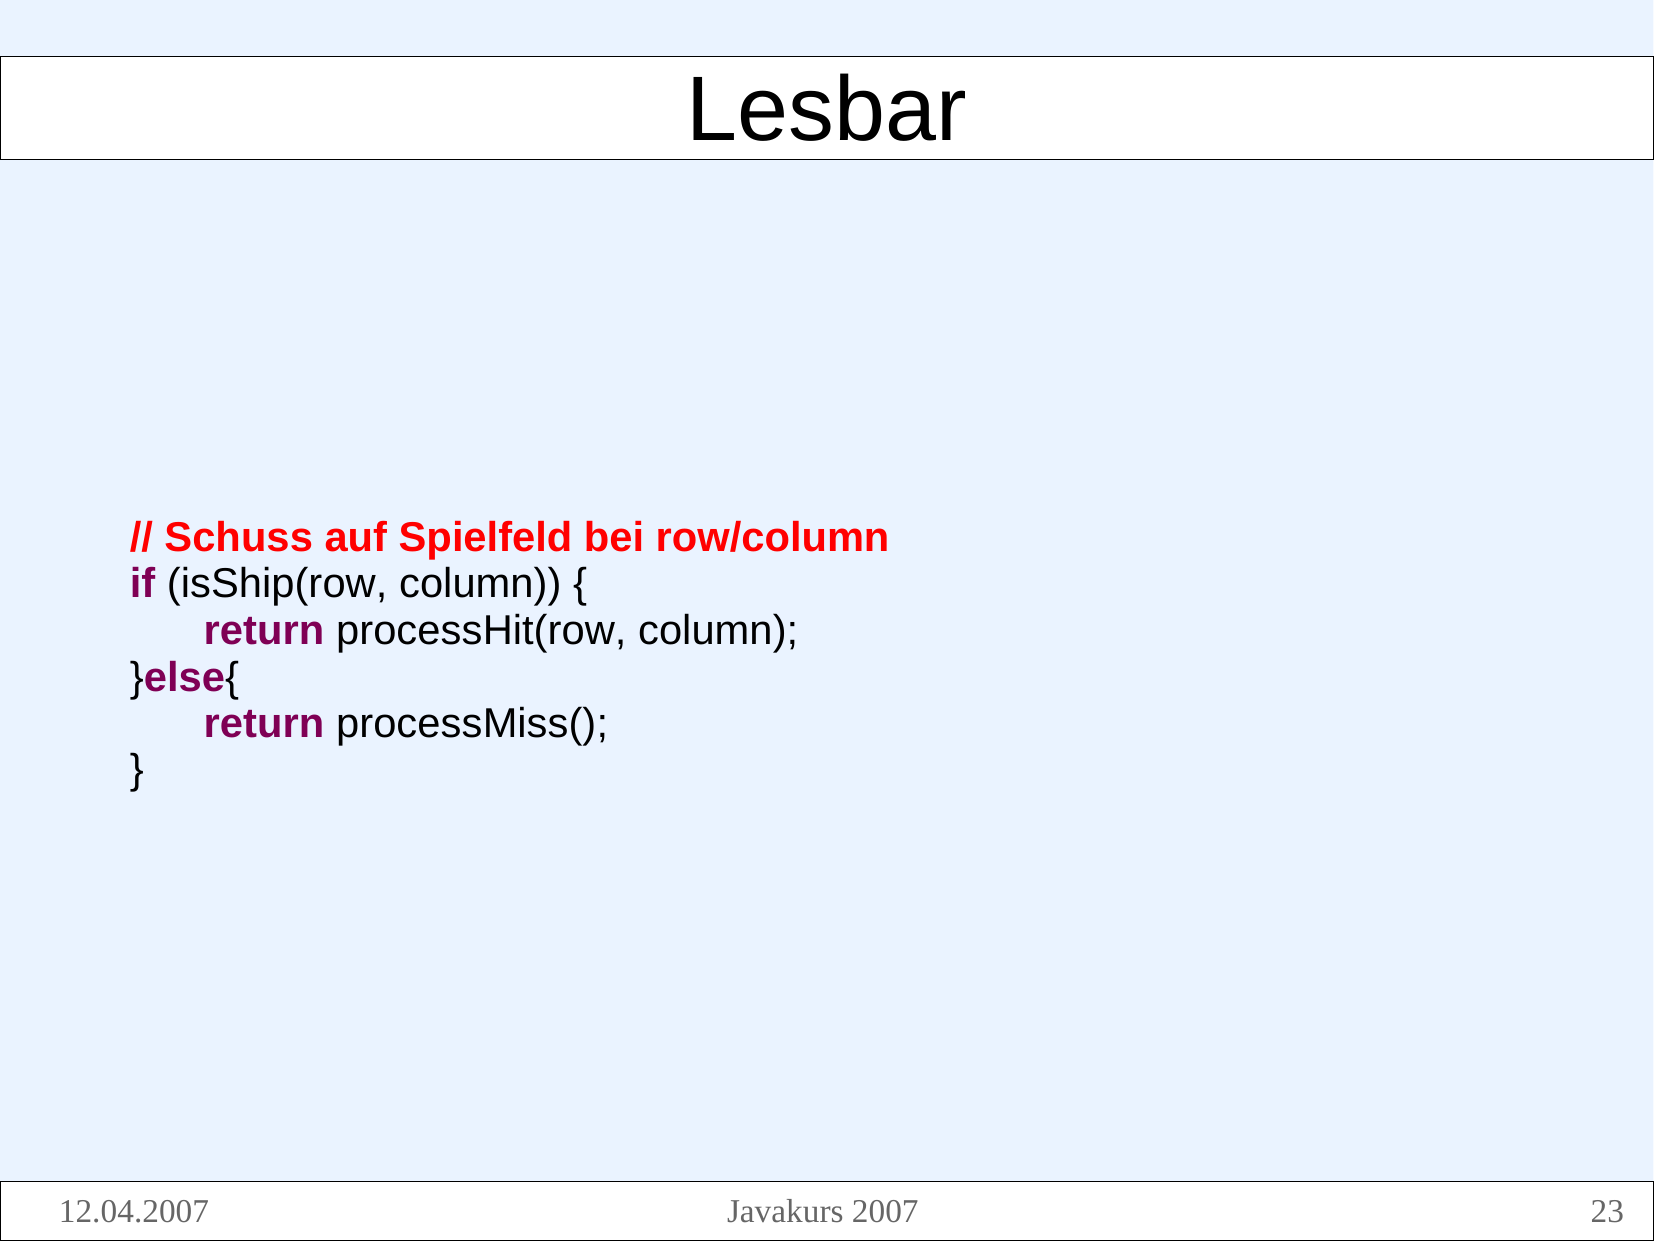

# Lesbar
// Schuss auf Spielfeld bei row/column
if (isShip(row, column)) {
	return processHit(row, column);
}else{
	return processMiss();
}
12.04.2007
Javakurs 2007
23